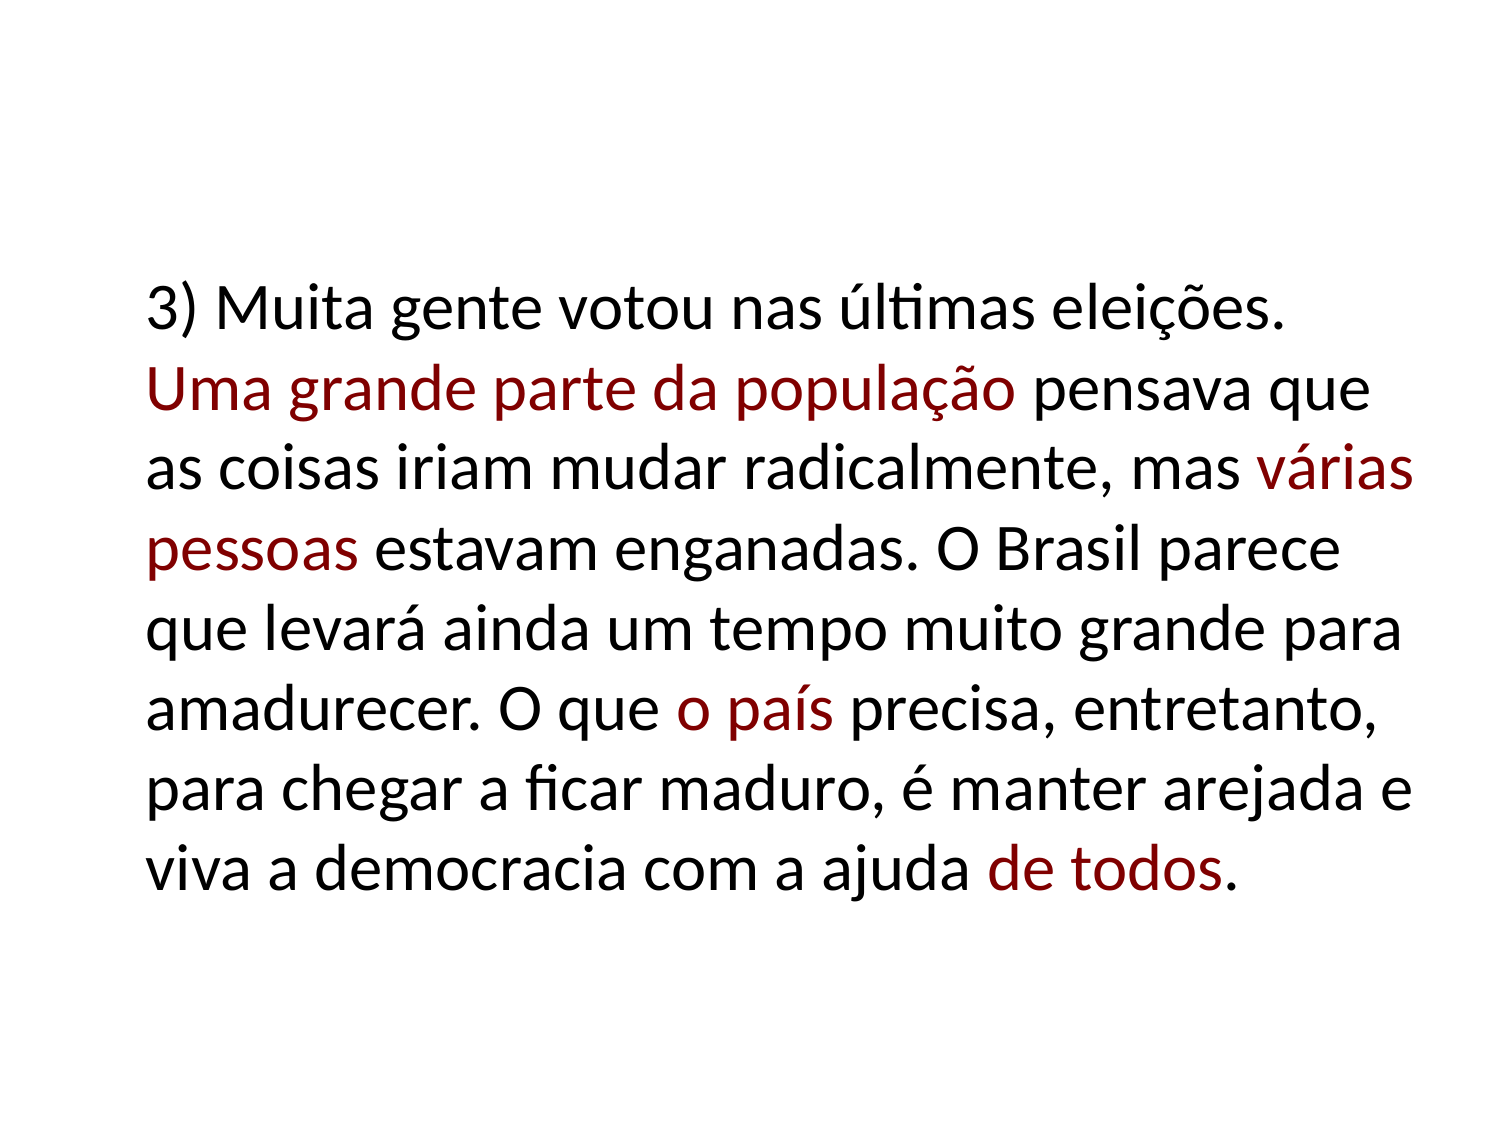

3) Muita gente votou nas últimas eleições. Uma grande parte da população pensava que as coisas iriam mudar radicalmente, mas várias pessoas estavam enganadas. O Brasil parece que levará ainda um tempo muito grande para amadurecer. O que o país precisa, entretanto, para chegar a ficar maduro, é manter arejada e viva a democracia com a ajuda de todos.
#